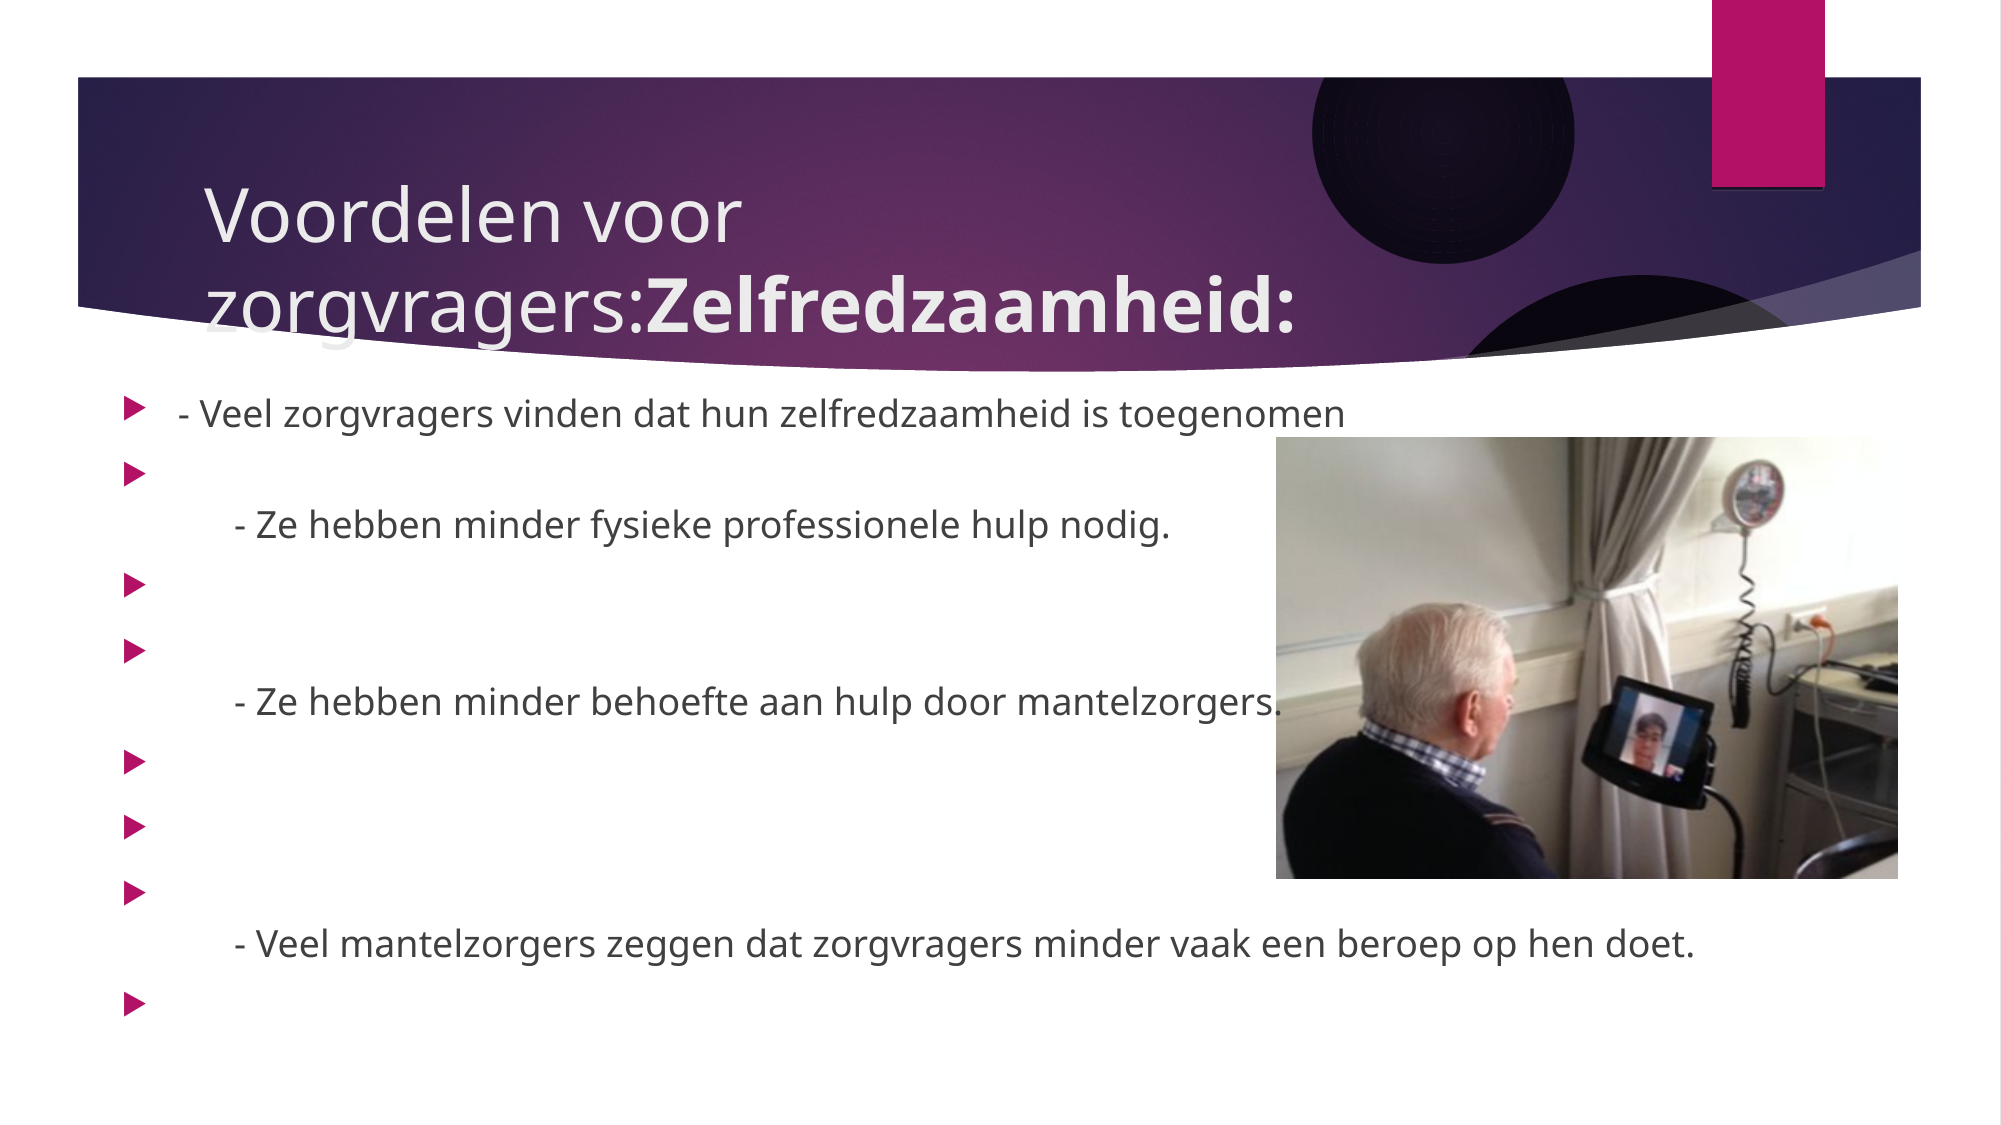

# Voordelen voor zorgvragers:Zelfredzaamheid:
- Veel zorgvragers vinden dat hun zelfredzaamheid is toegenomen
- Ze hebben minder fysieke professionele hulp nodig.
- Ze hebben minder behoefte aan hulp door mantelzorgers.
- Veel mantelzorgers zeggen dat zorgvragers minder vaak een beroep op hen doet.